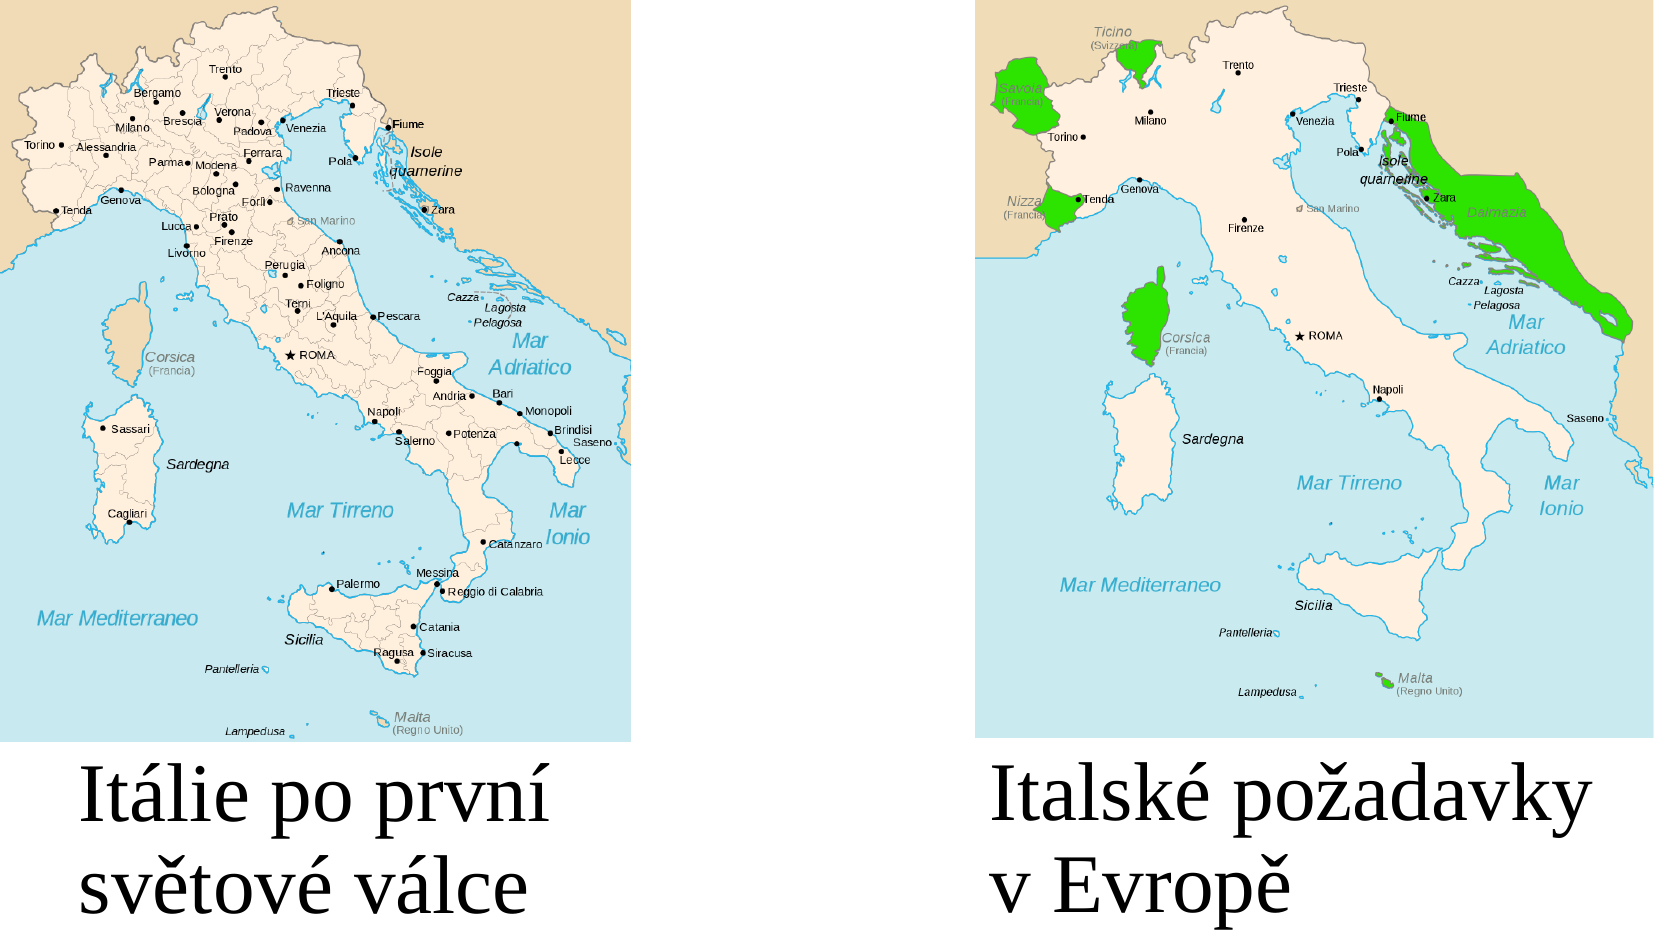

Italské požadavky v Evropě
# Itálie po první světové válce